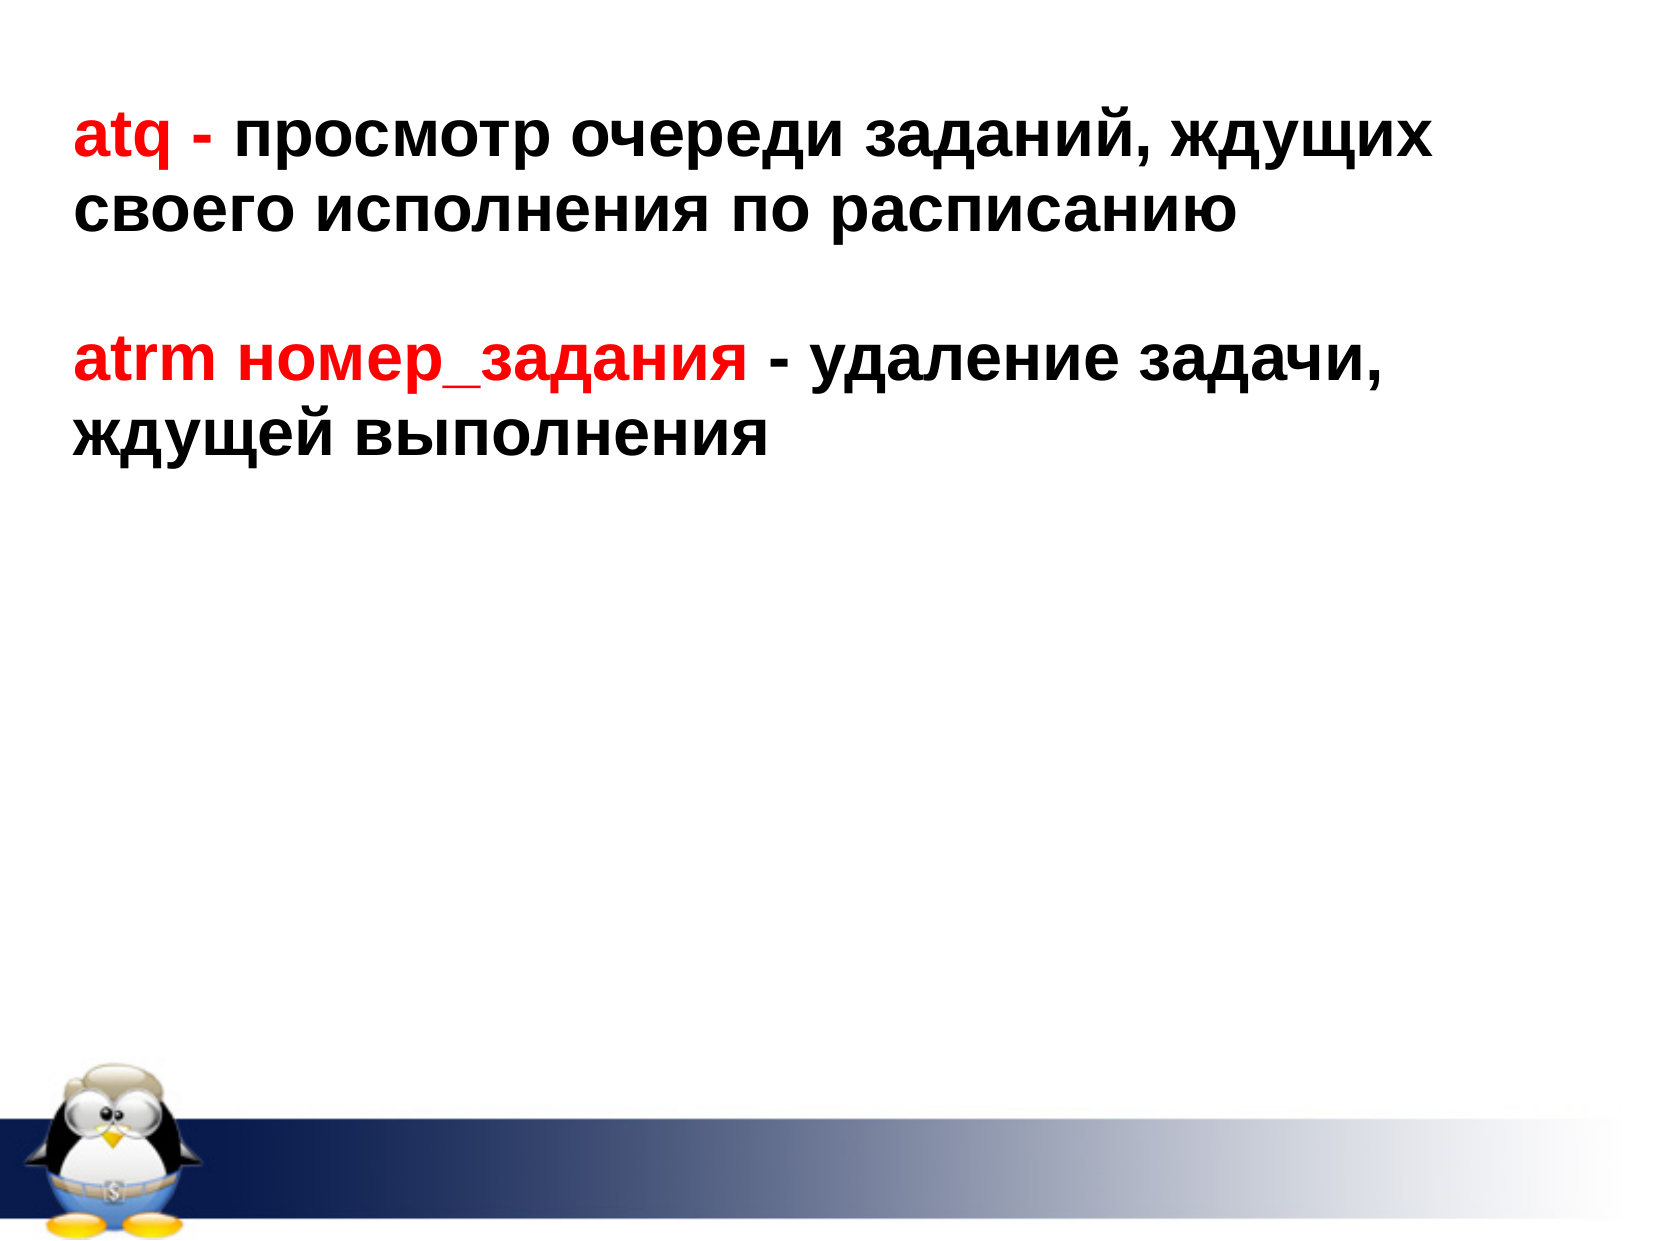

atq - просмотр очереди заданий, ждущих
своего исполнения по расписанию
atrm номер_задания - удаление задачи,
ждущей выполнения